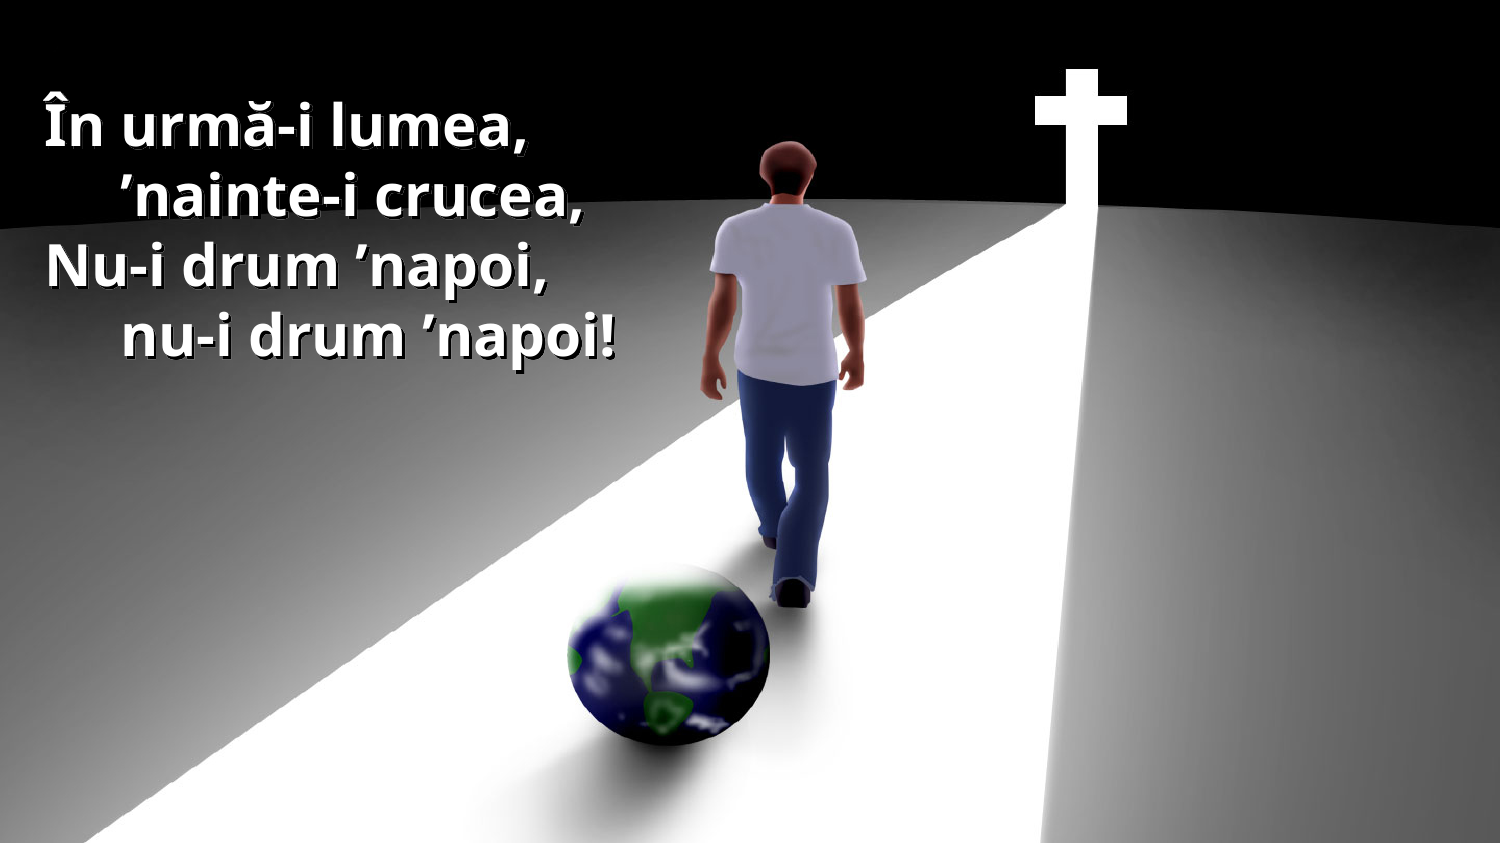

În urmă-i lumea,
	’nainte-i crucea,
Nu-i drum ’napoi,
	nu-i drum ’napoi!